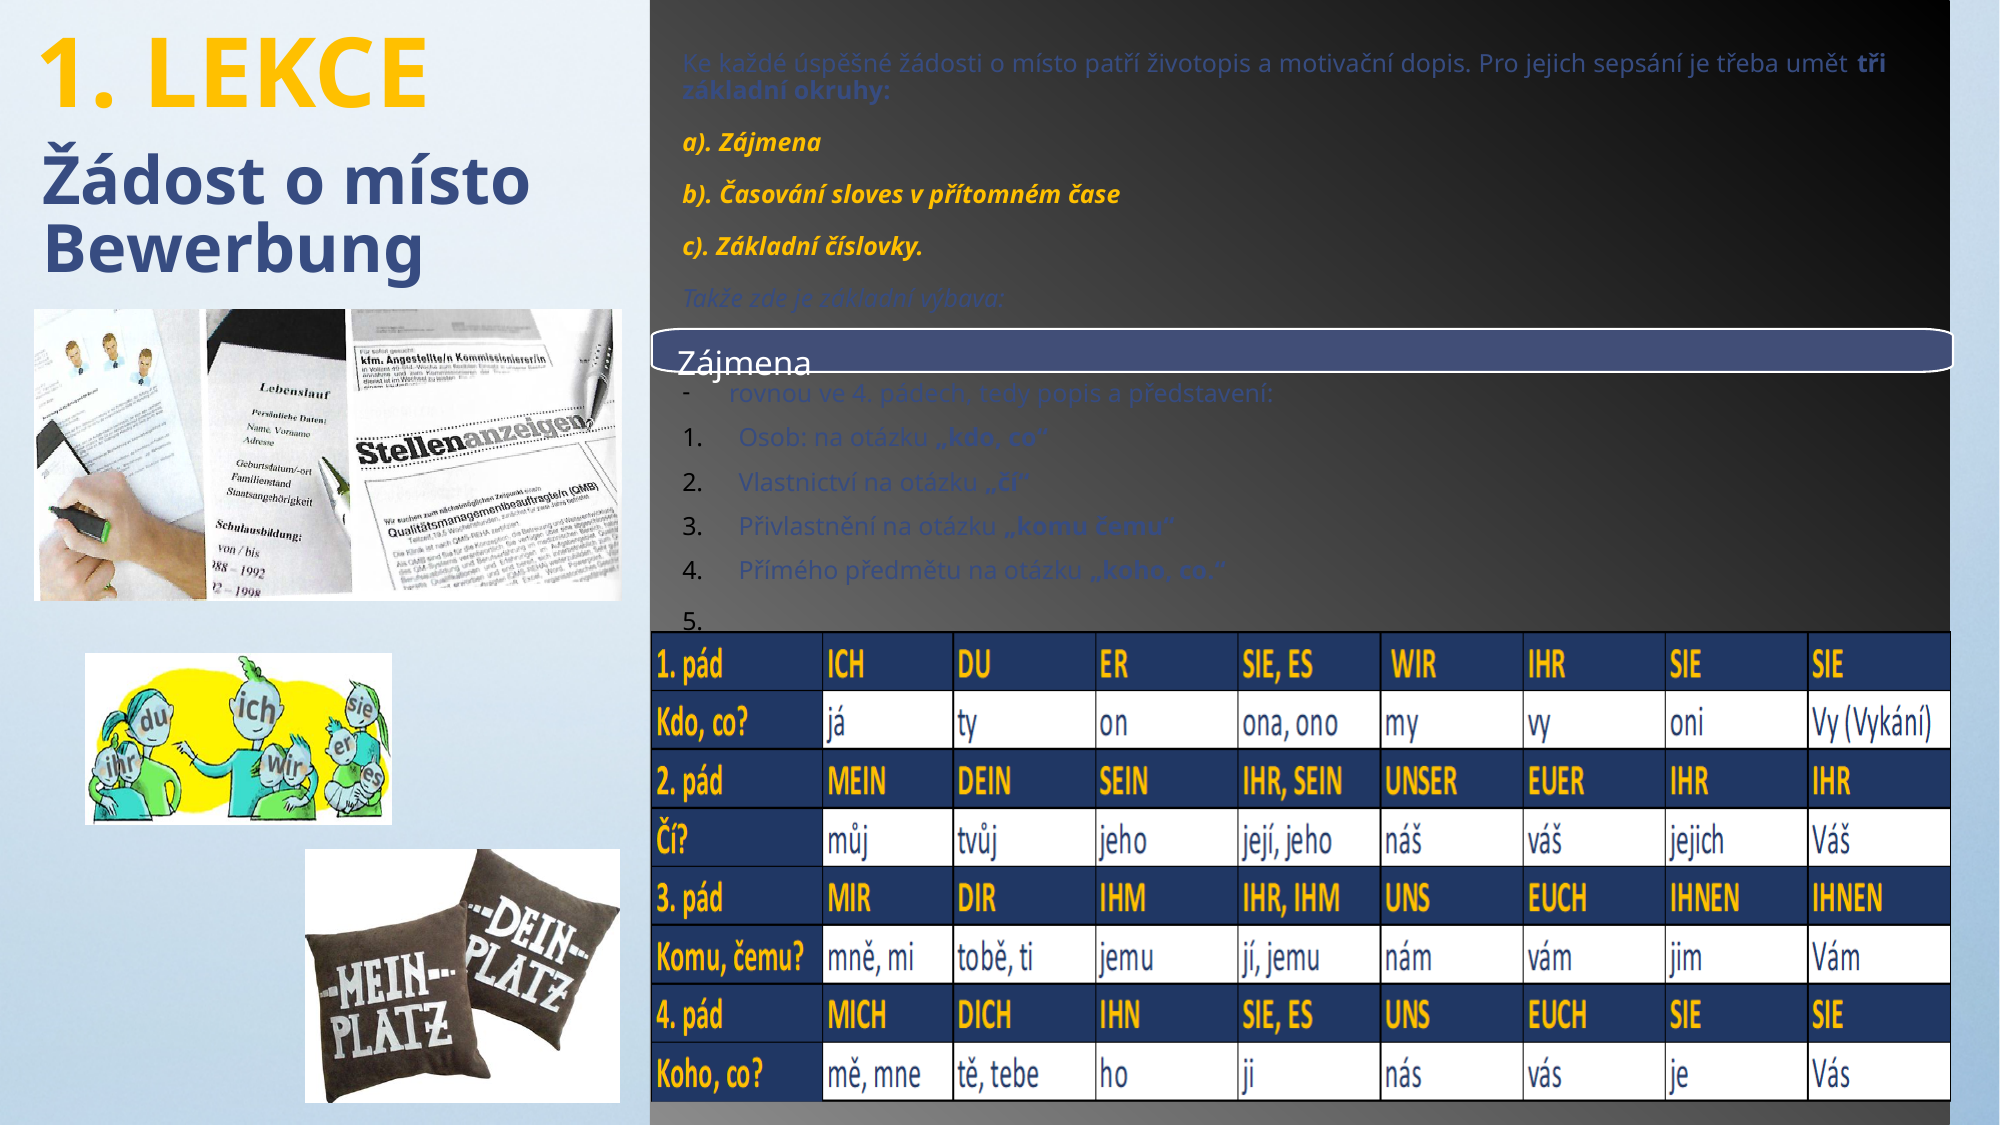

# 1. LEKCE
Ke každé úspěšné žádosti o místo patří životopis a motivační dopis. Pro jejich sepsání je třeba umět tři základní okruhy:
a). Zájmena
b). Časování sloves v přítomném čase
c). Základní číslovky.
Takže zde je základní výbava:
rovnou ve 4. pádech, tedy popis a představení:
Osob: na otázku „kdo, co“
Vlastnictví na otázku „čí“
Přivlastnění na otázku „komu čemu“
Přímého předmětu na otázku „koho, co.“
Žádost o místo
Bewerbung
Zájmena